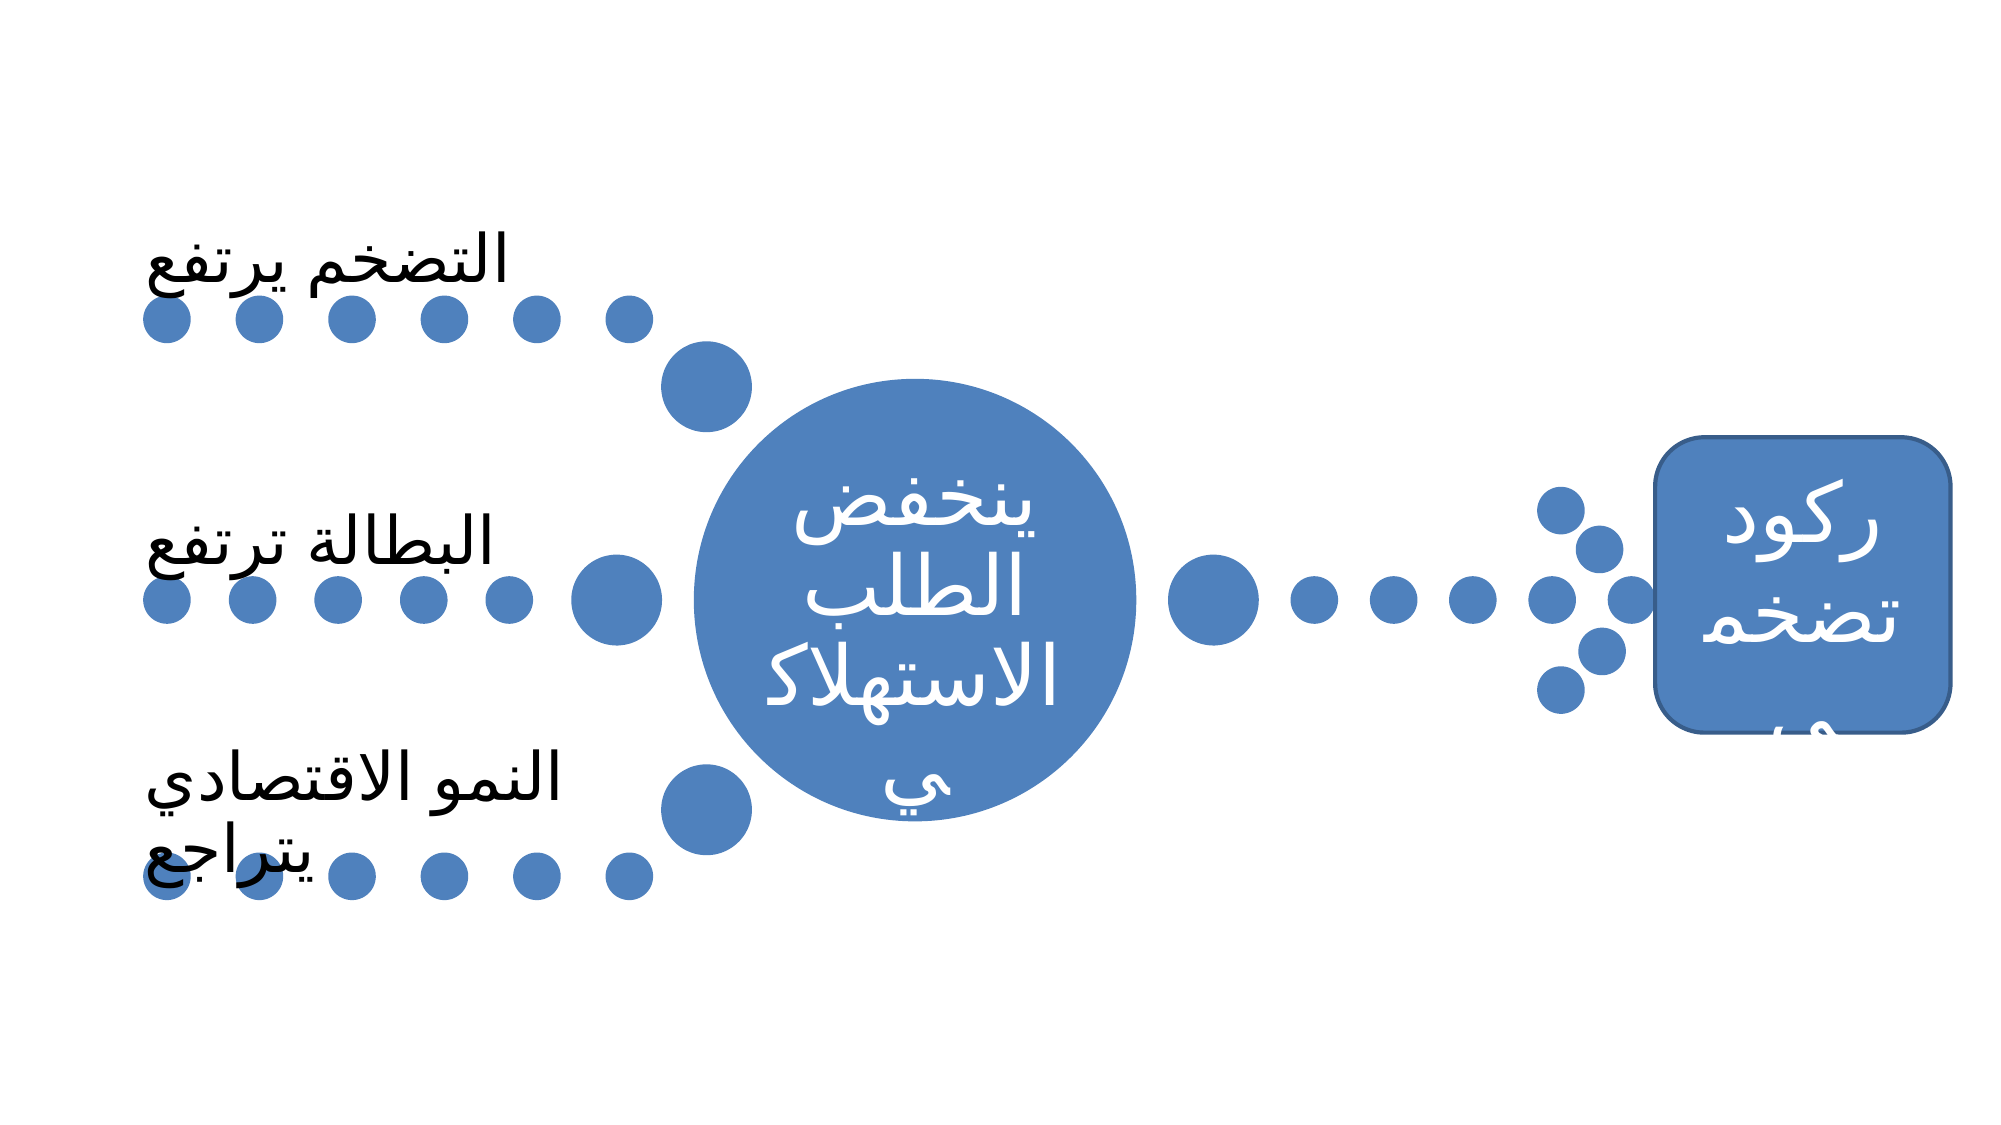

التضخم يرتفع
ينخفض الطلب الاستهلاكي
البطالة ترتفع
النمو الاقتصادي يتراجع
ركود تضخمي